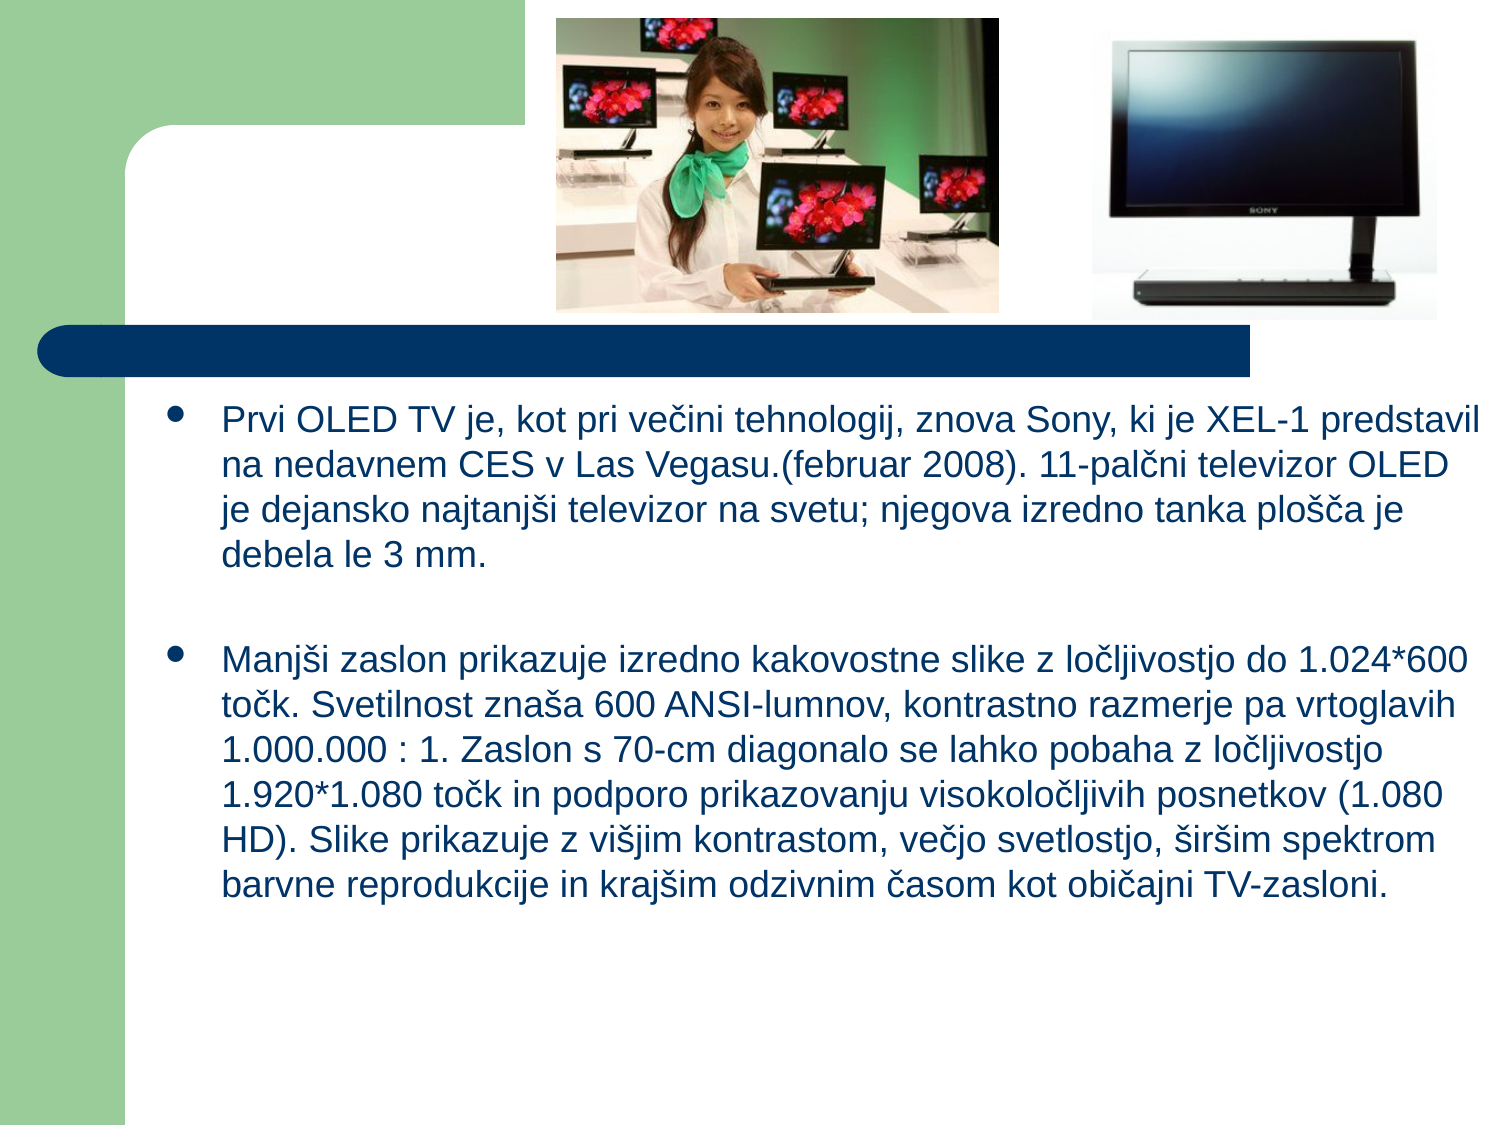

# Prvi OLED TV je, kot pri večini tehnologij, znova Sony, ki je XEL-1 predstavil na nedavnem CES v Las Vegasu.(februar 2008). 11-palčni televizor OLED je dejansko najtanjši televizor na svetu; njegova izredno tanka plošča je debela le 3 mm.
Manjši zaslon prikazuje izredno kakovostne slike z ločljivostjo do 1.024*600 točk. Svetilnost znaša 600 ANSI-lumnov, kontrastno razmerje pa vrtoglavih 1.000.000 : 1. Zaslon s 70-cm diagonalo se lahko pobaha z ločljivostjo 1.920*1.080 točk in podporo prikazovanju visokoločljivih posnetkov (1.080 HD). Slike prikazuje z višjim kontrastom, večjo svetlostjo, širšim spektrom barvne reprodukcije in krajšim odzivnim časom kot običajni TV-zasloni.